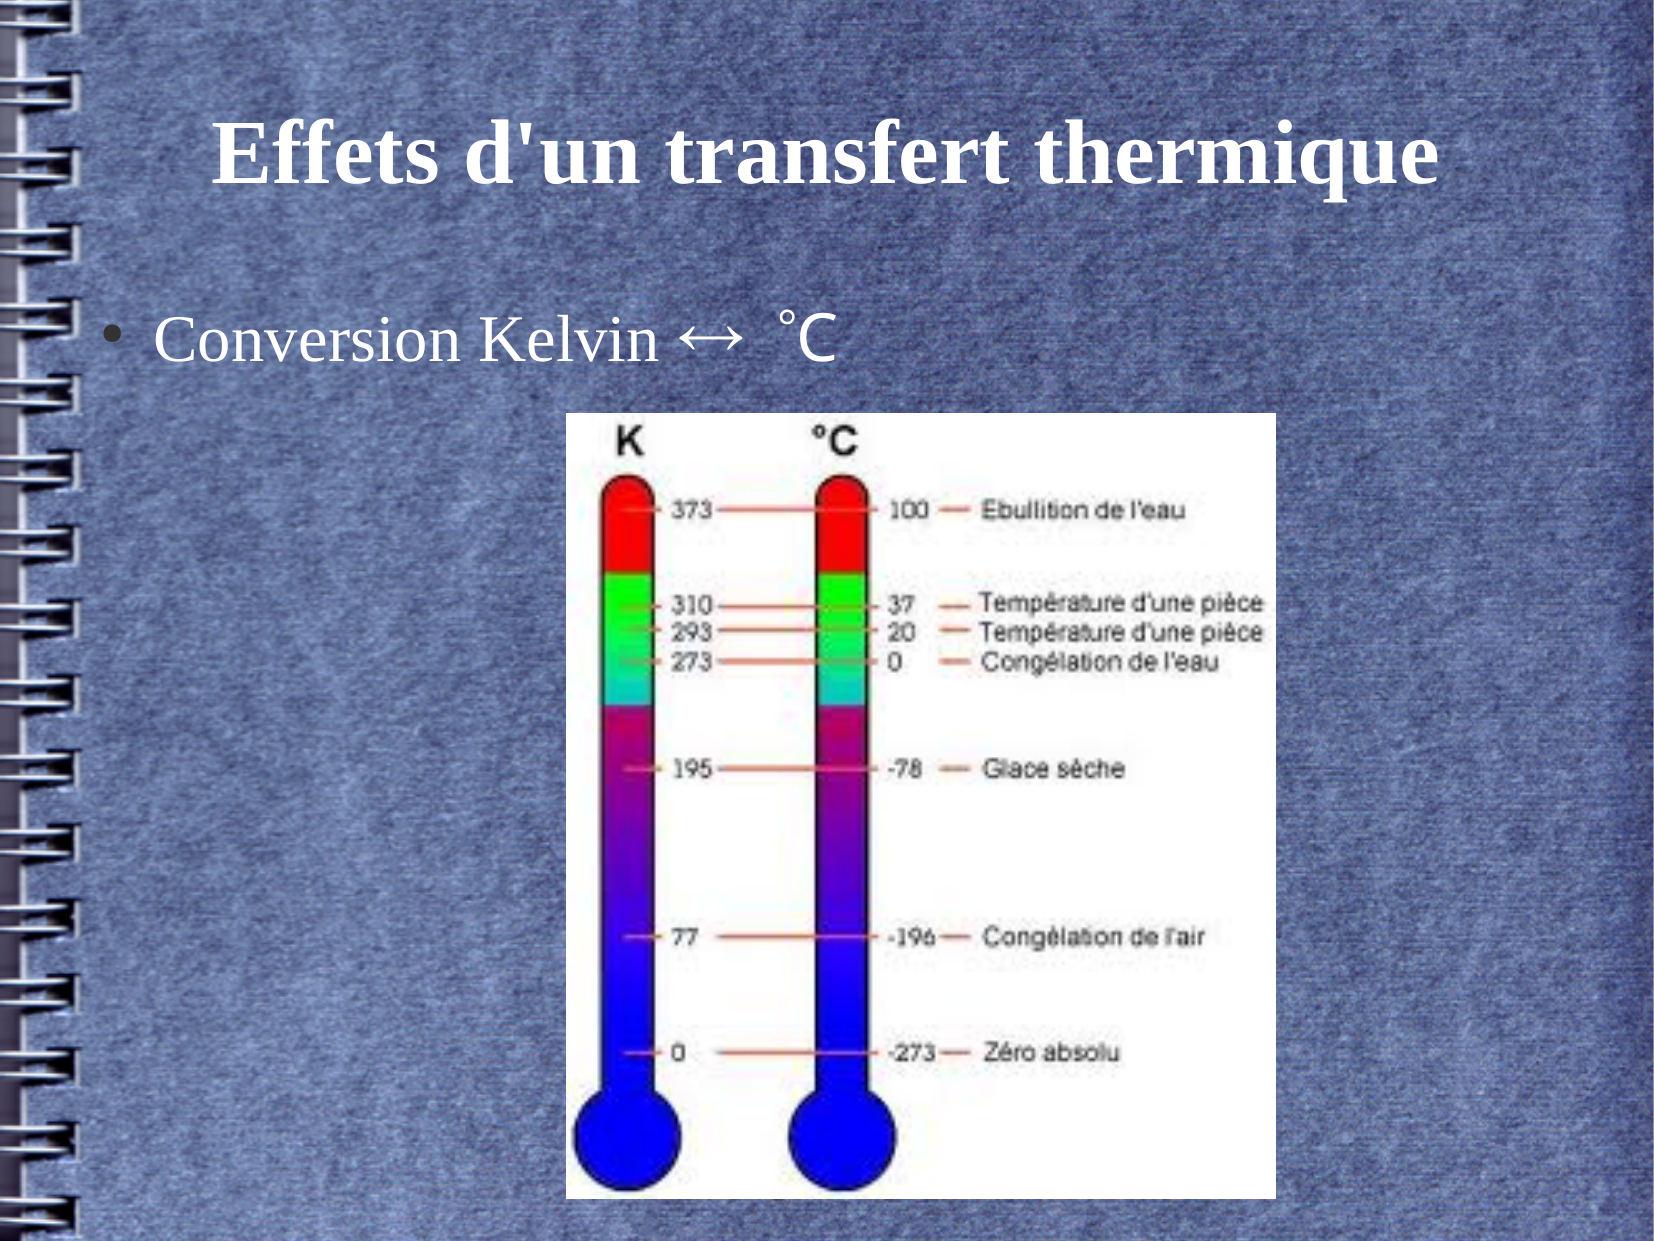

# Effets d'un transfert thermique
Conversion Kelvin « °C